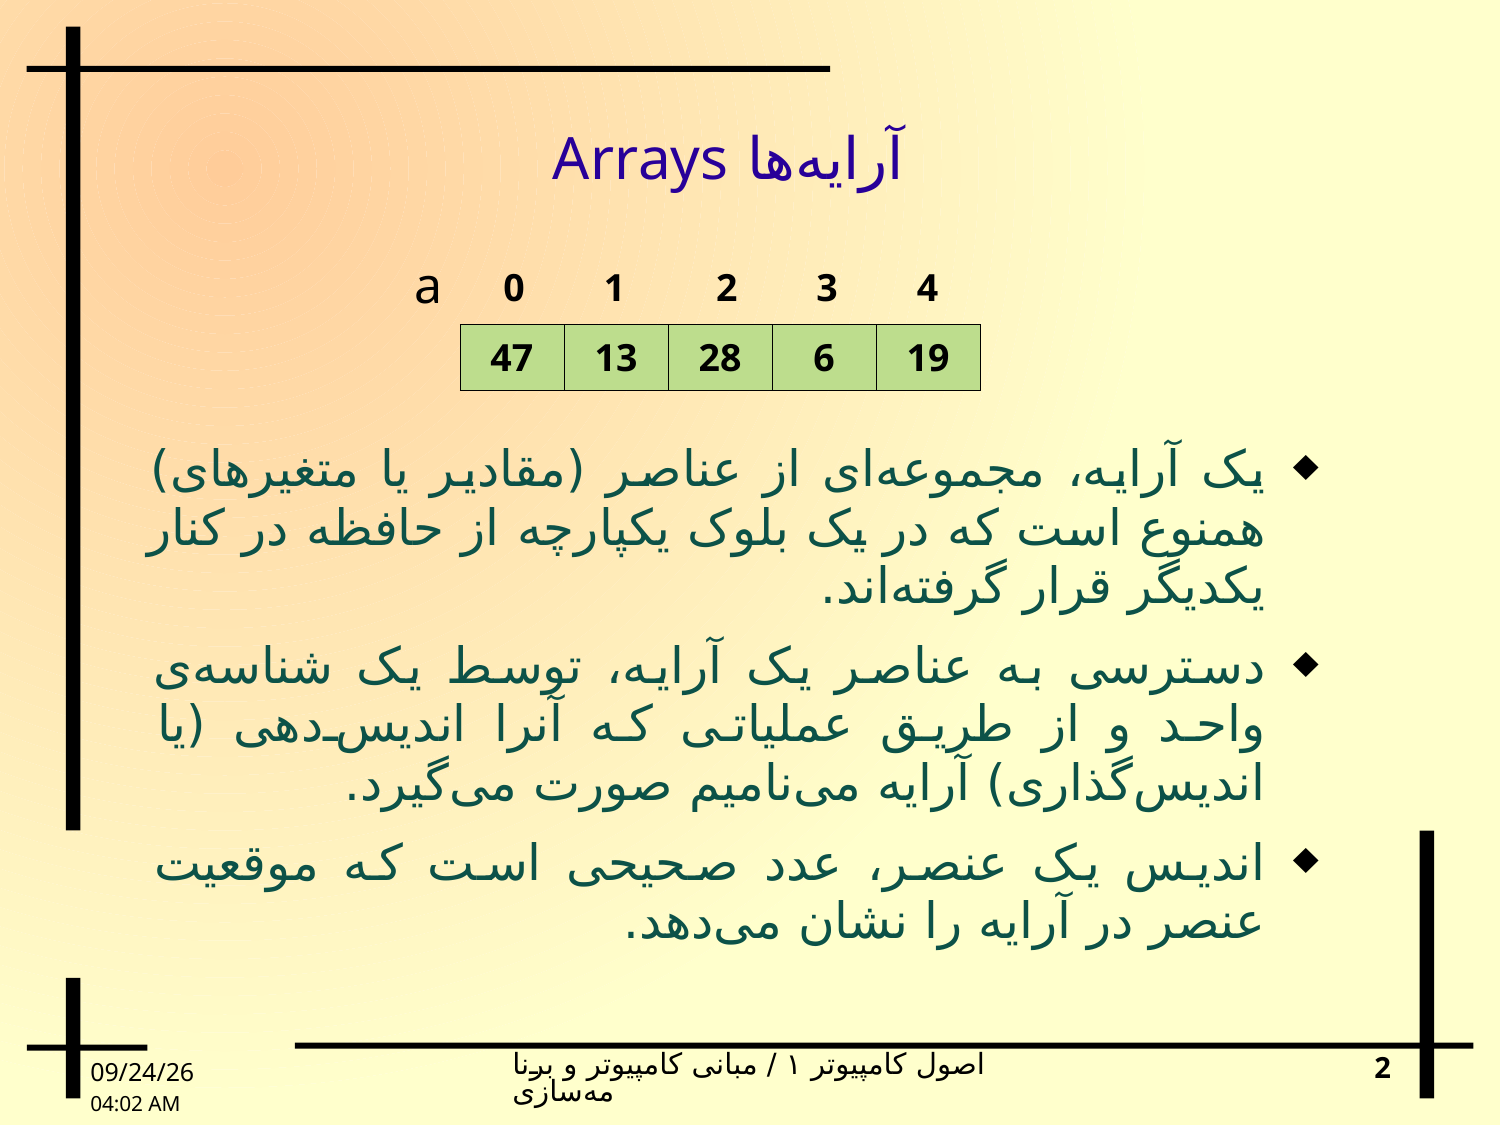

# آرایه‌ها Arrays
a
0
1
2
3
4
| 47 | 13 | 28 | 6 | 19 |
| --- | --- | --- | --- | --- |
یک آرایه، مجموعه‌ای از عناصر (مقادیر یا متغیرهای) همنوع است که در یک بلوک یکپارچه‌ از حافظه در کنار یکدیگر قرار گرفته‌اند.
دسترسی به عناصر یک آرایه، توسط یک شناسه‌ی واحد و از طریق عملیاتی که آنرا اندیس‌دهی (یا اندیس‌گذاری) آرایه می‌نامیم صورت می‌گیرد.
اندیس یک عنصر، عدد صحیحی است که موقعیت عنصر در آرایه را نشان می‌دهد.
اصول کامپیوتر ۱ / مبانی کامپیوتر و برنامه‌سازی
2